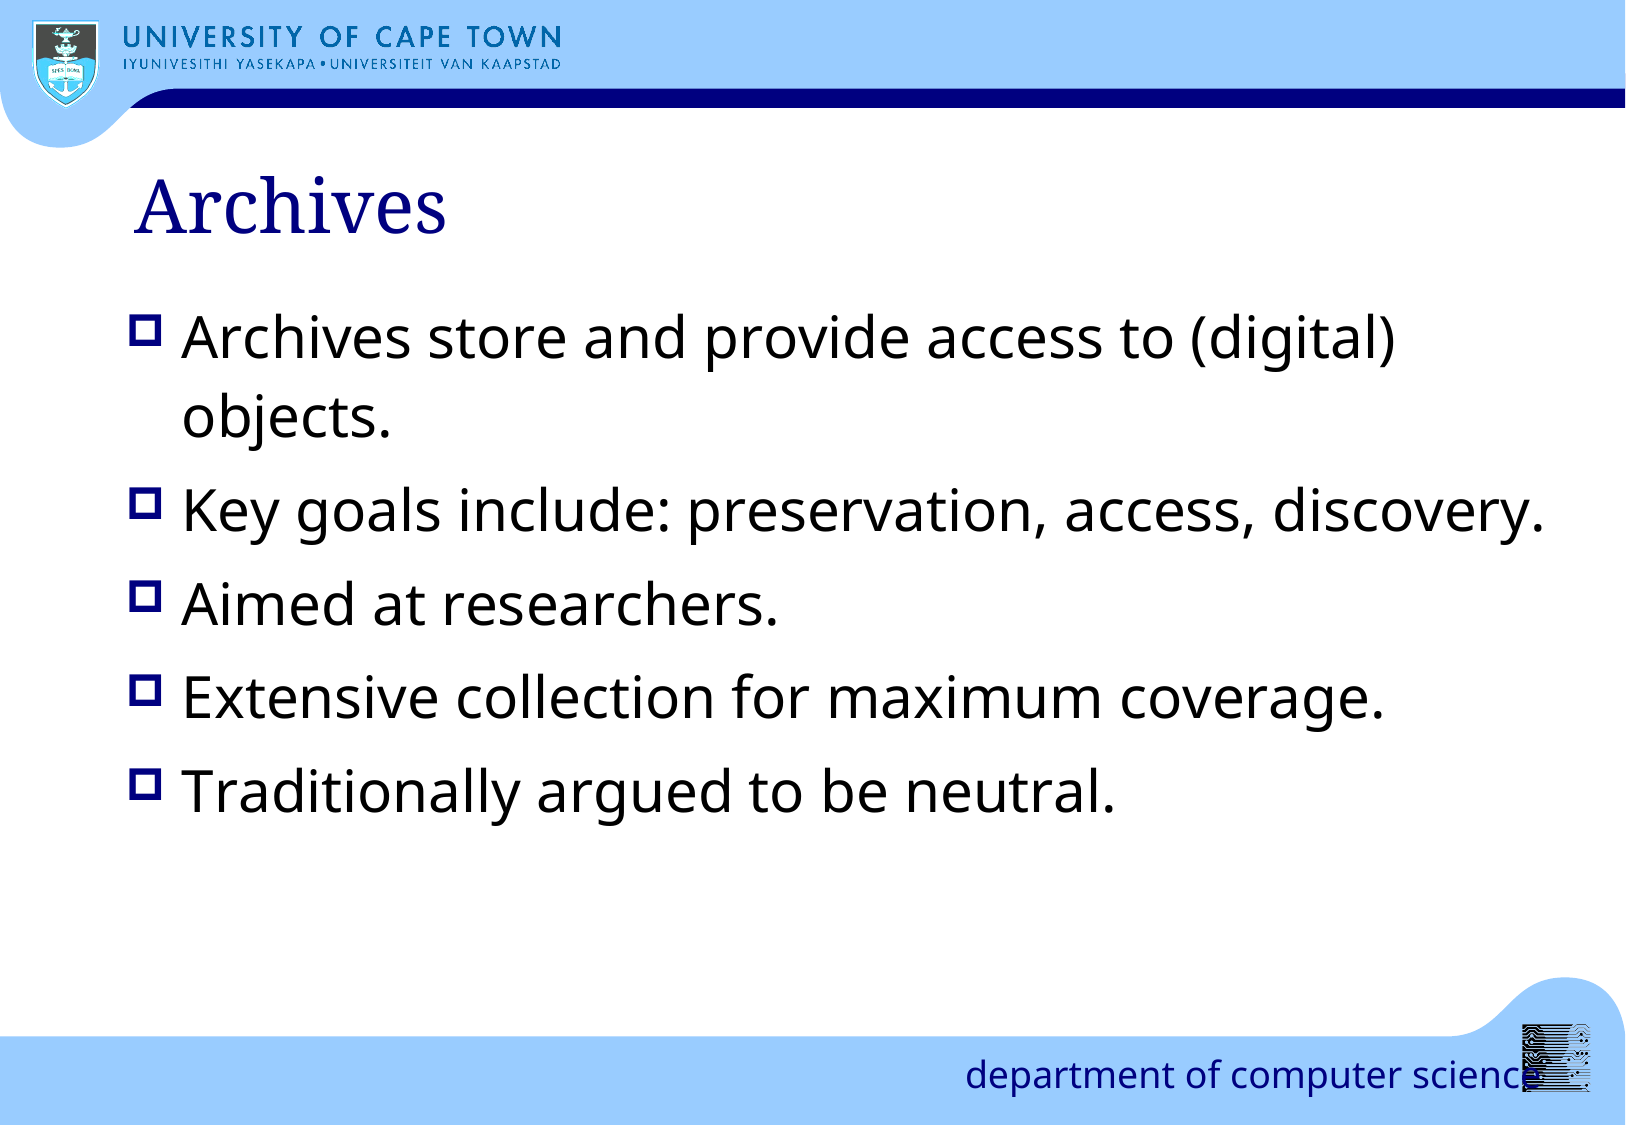

# Archives
Archives store and provide access to (digital) objects.
Key goals include: preservation, access, discovery.
Aimed at researchers.
Extensive collection for maximum coverage.
Traditionally argued to be neutral.